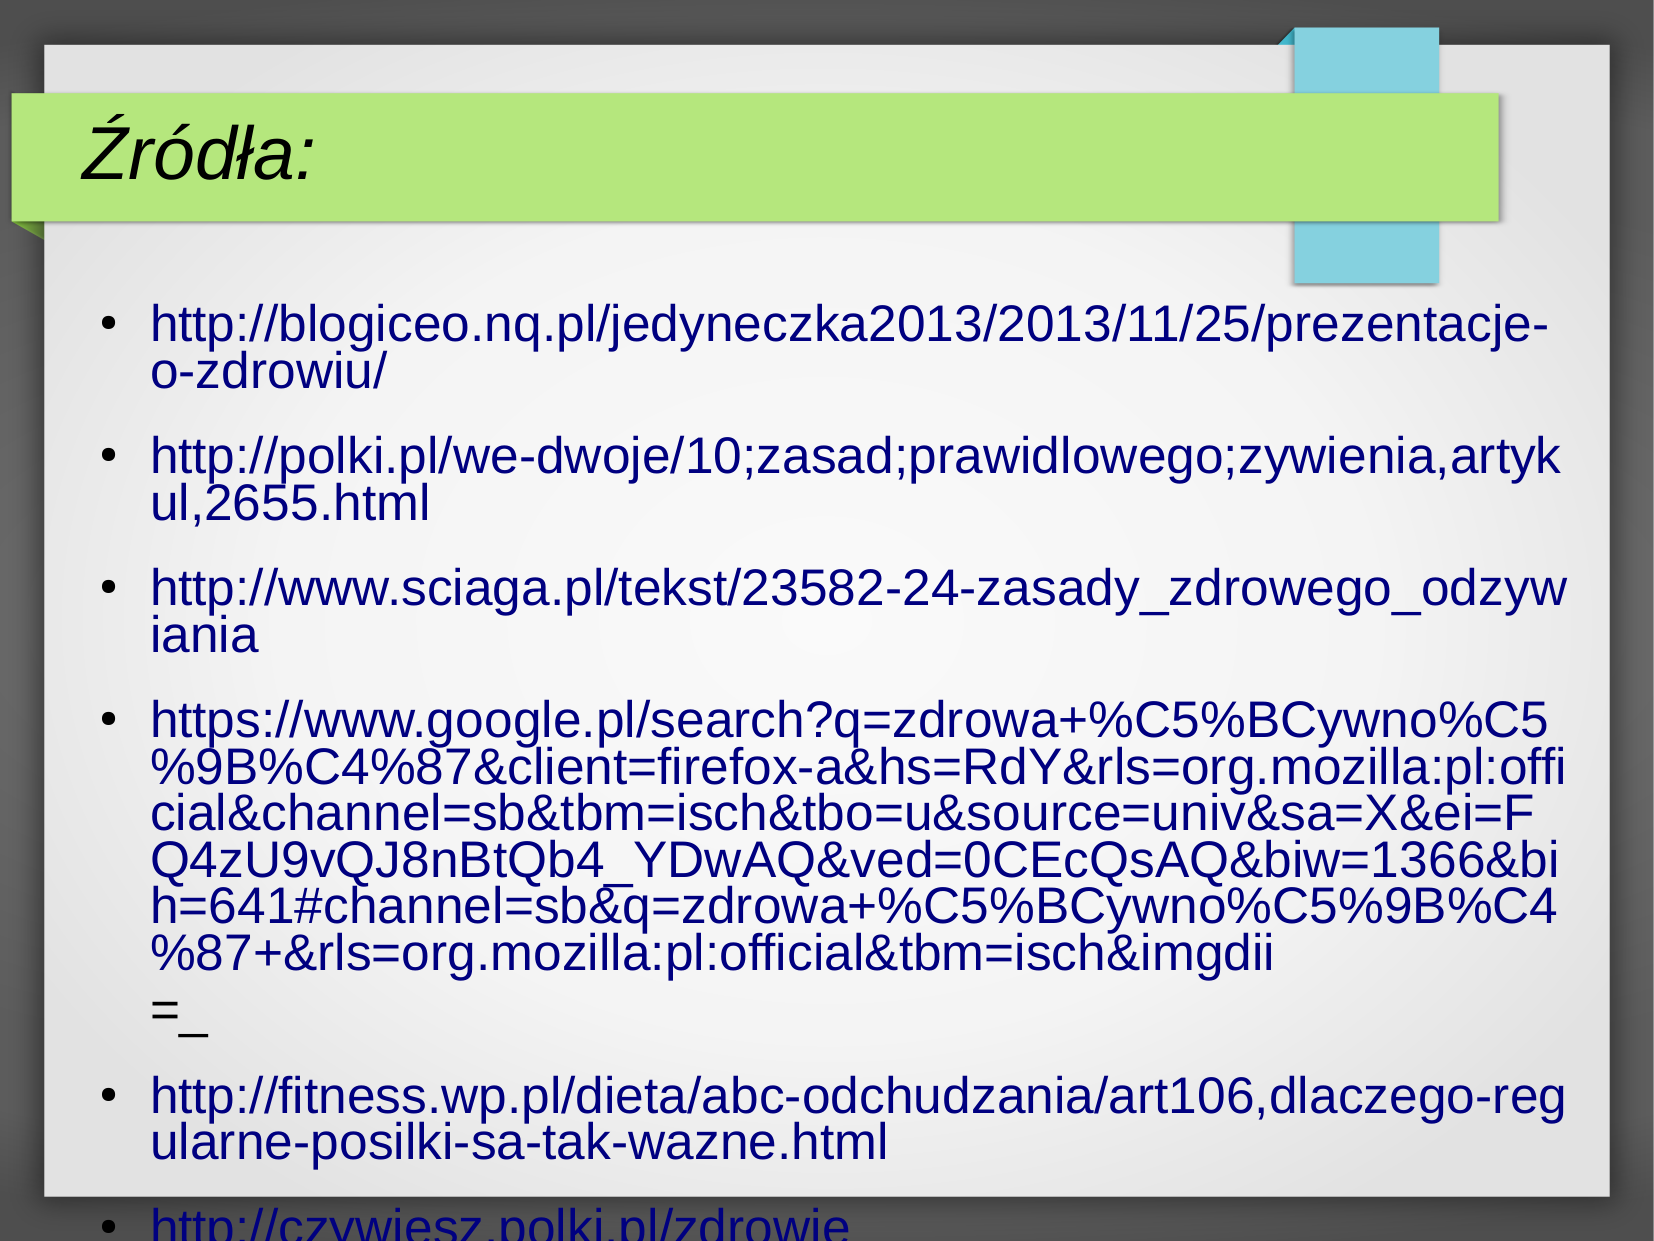

# Źródła:
http://blogiceo.nq.pl/jedyneczka2013/2013/11/25/prezentacje-o-zdrowiu/
http://polki.pl/we-dwoje/10;zasad;prawidlowego;zywienia,artykul,2655.html
http://www.sciaga.pl/tekst/23582-24-zasady_zdrowego_odzywiania
https://www.google.pl/search?q=zdrowa+%C5%BCywno%C5%9B%C4%87&client=firefox-a&hs=RdY&rls=org.mozilla:pl:official&channel=sb&tbm=isch&tbo=u&source=univ&sa=X&ei=FQ4zU9vQJ8nBtQb4_YDwAQ&ved=0CEcQsAQ&biw=1366&bih=641#channel=sb&q=zdrowa+%C5%BCywno%C5%9B%C4%87+&rls=org.mozilla:pl:official&tbm=isch&imgdii=_
http://fitness.wp.pl/dieta/abc-odchudzania/art106,dlaczego-regularne-posilki-sa-tak-wazne.html
http://czywiesz.polki.pl/zdrowie
http://sciaga.pl
http://www.zdrowie.oinwestowaniu.com